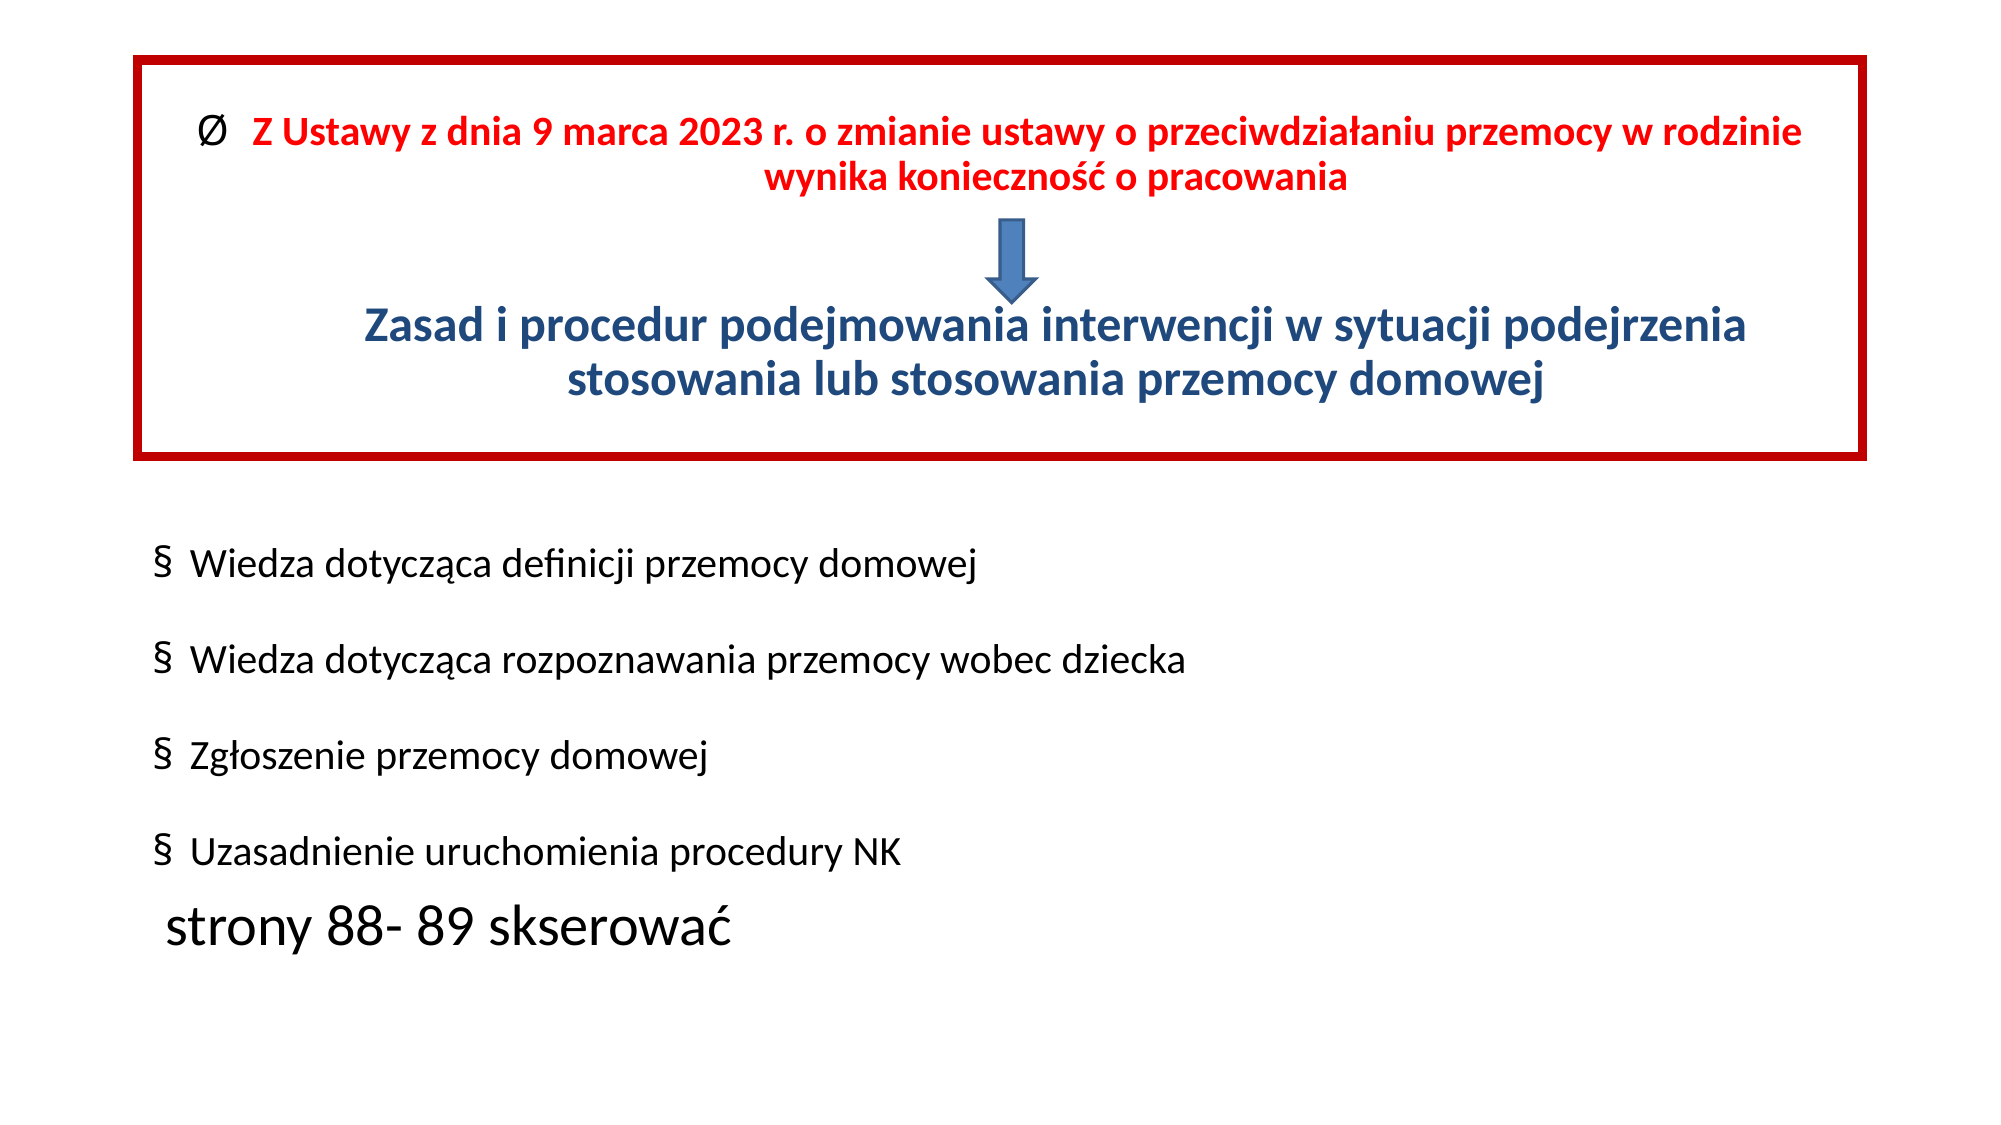

# Z Ustawy z dnia 9 marca 2023 r. o zmianie ustawy o przeciwdziałaniu przemocy w rodzinie wynika konieczność o pracowania Zasad i procedur podejmowania interwencji w sytuacji podejrzenia stosowania lub stosowania przemocy domowej
Wiedza dotycząca definicji przemocy domowej
Wiedza dotycząca rozpoznawania przemocy wobec dziecka
Zgłoszenie przemocy domowej
Uzasadnienie uruchomienia procedury NK
 strony 88- 89 skserować